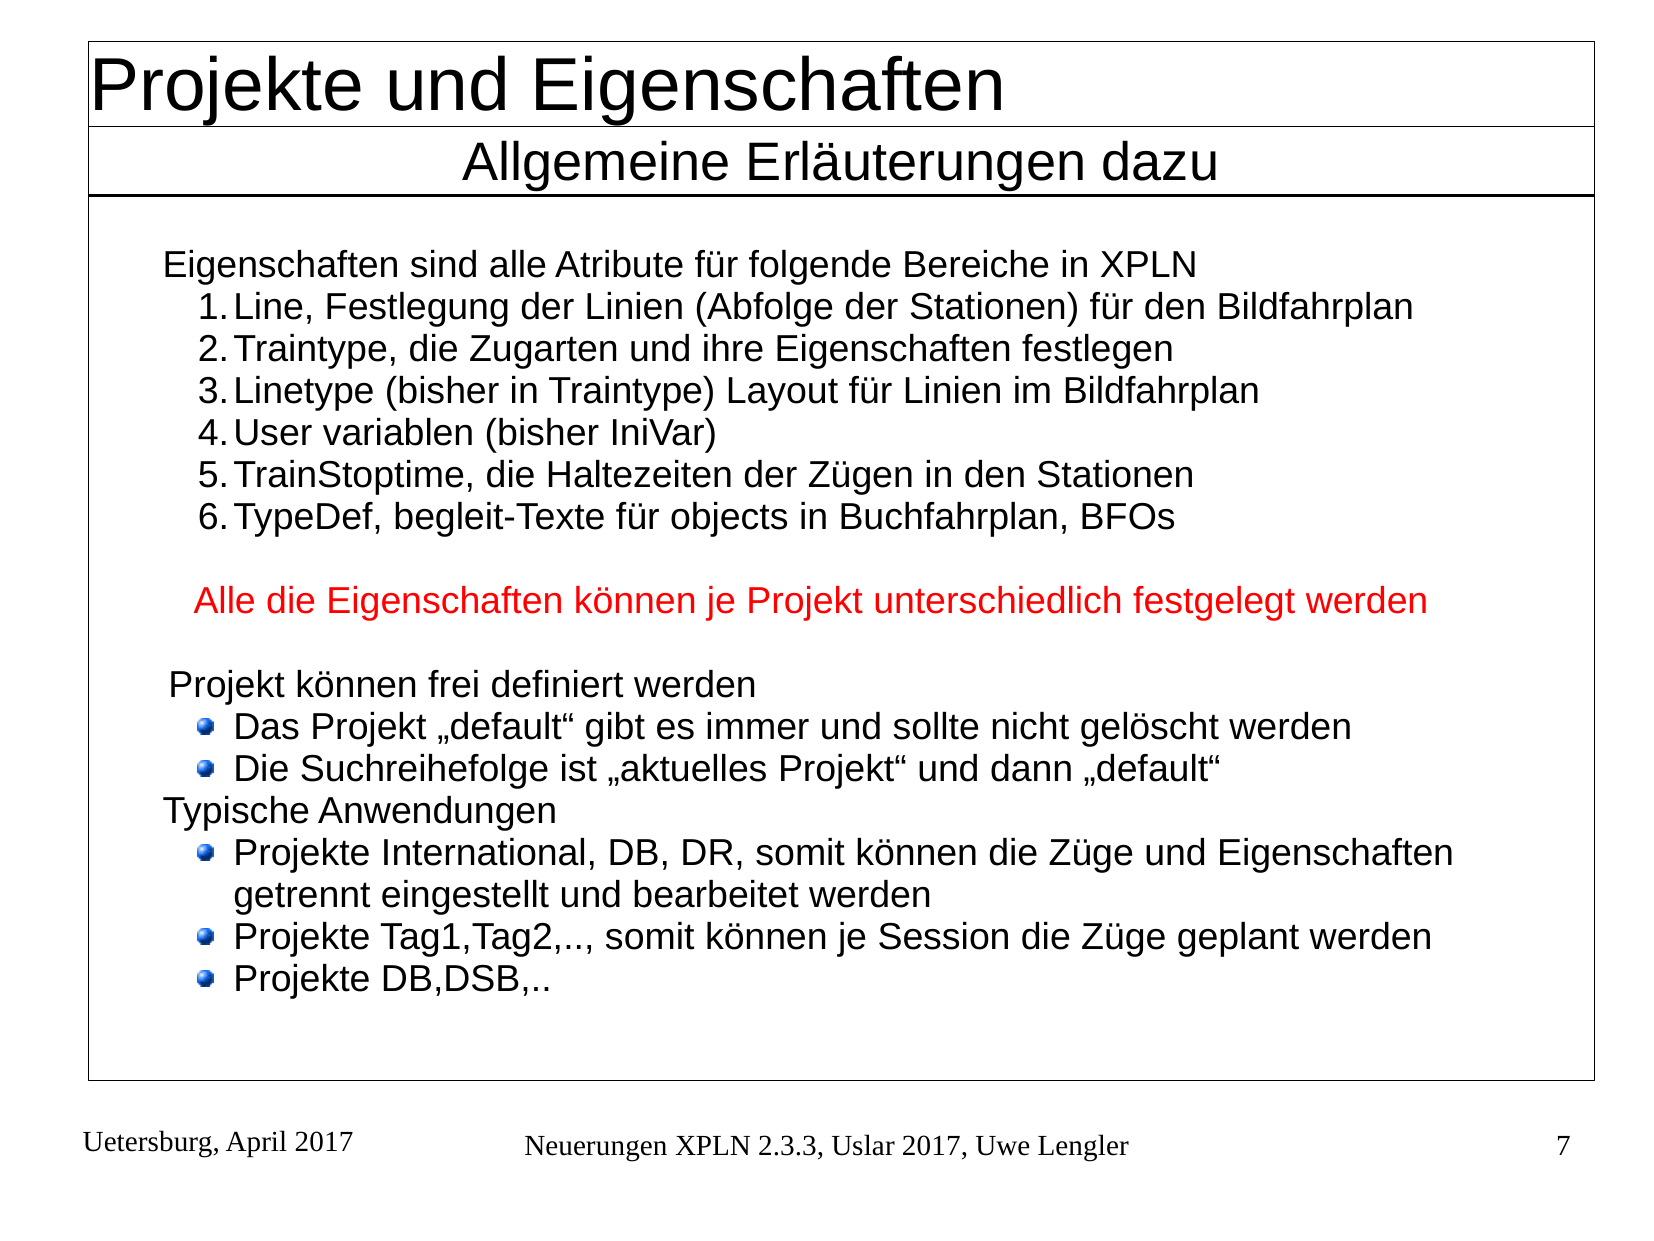

# Projekte und Eigenschaften
Allgemeine Erläuterungen dazu
Eigenschaften sind alle Atribute für folgende Bereiche in XPLN
Line, Festlegung der Linien (Abfolge der Stationen) für den Bildfahrplan
Traintype, die Zugarten und ihre Eigenschaften festlegen
Linetype (bisher in Traintype) Layout für Linien im Bildfahrplan
User variablen (bisher IniVar)
TrainStoptime, die Haltezeiten der Zügen in den Stationen
TypeDef, begleit-Texte für objects in Buchfahrplan, BFOs
Alle die Eigenschaften können je Projekt unterschiedlich festgelegt werden
Projekt können frei definiert werden
Das Projekt „default“ gibt es immer und sollte nicht gelöscht werden
Die Suchreihefolge ist „aktuelles Projekt“ und dann „default“
Typische Anwendungen
Projekte International, DB, DR, somit können die Züge und Eigenschaften getrennt eingestellt und bearbeitet werden
Projekte Tag1,Tag2,.., somit können je Session die Züge geplant werden
Projekte DB,DSB,..
Uetersburg, April 2017
Neuerungen XPLN 2.3.3, Uslar 2017, Uwe Lengler
7